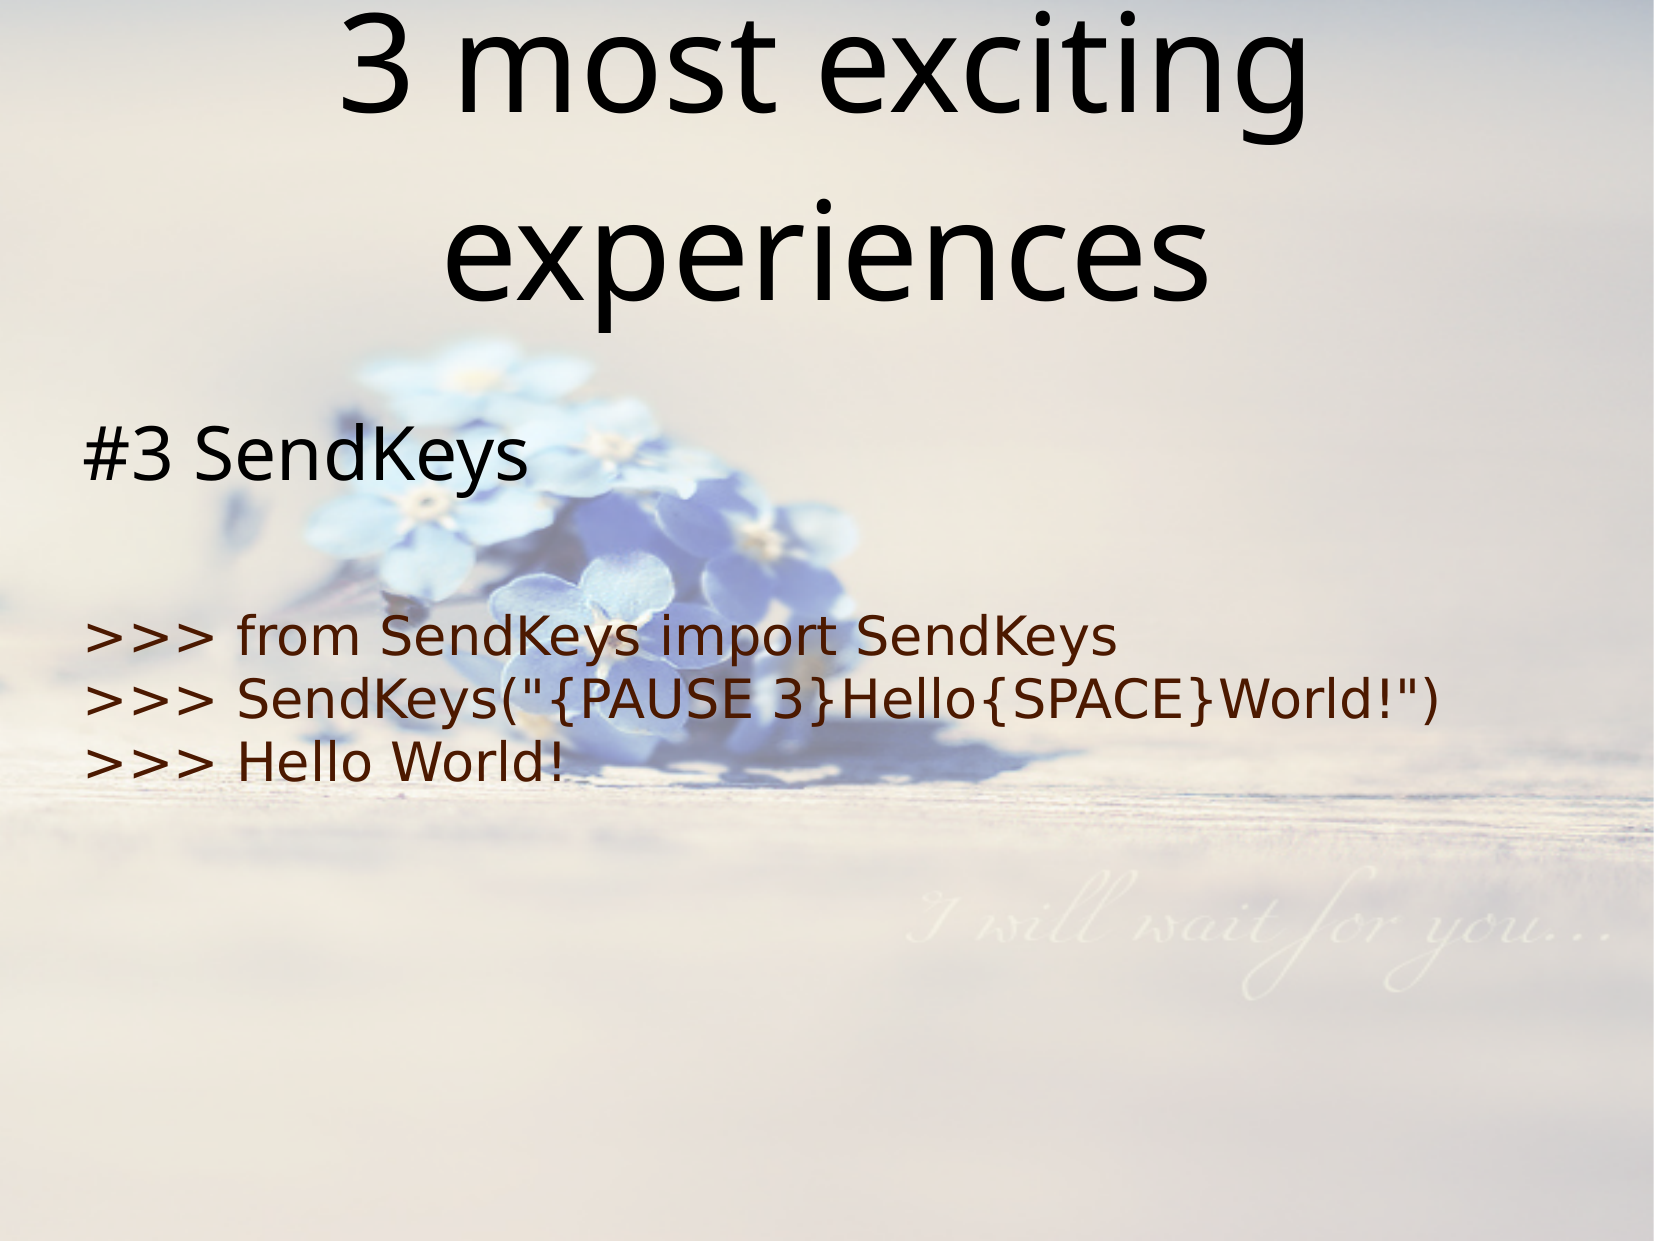

# 3 most exciting experiences
#3 SendKeys
>>> from SendKeys import SendKeys
>>> SendKeys("{PAUSE 3}Hello{SPACE}World!")
>>> Hello World!